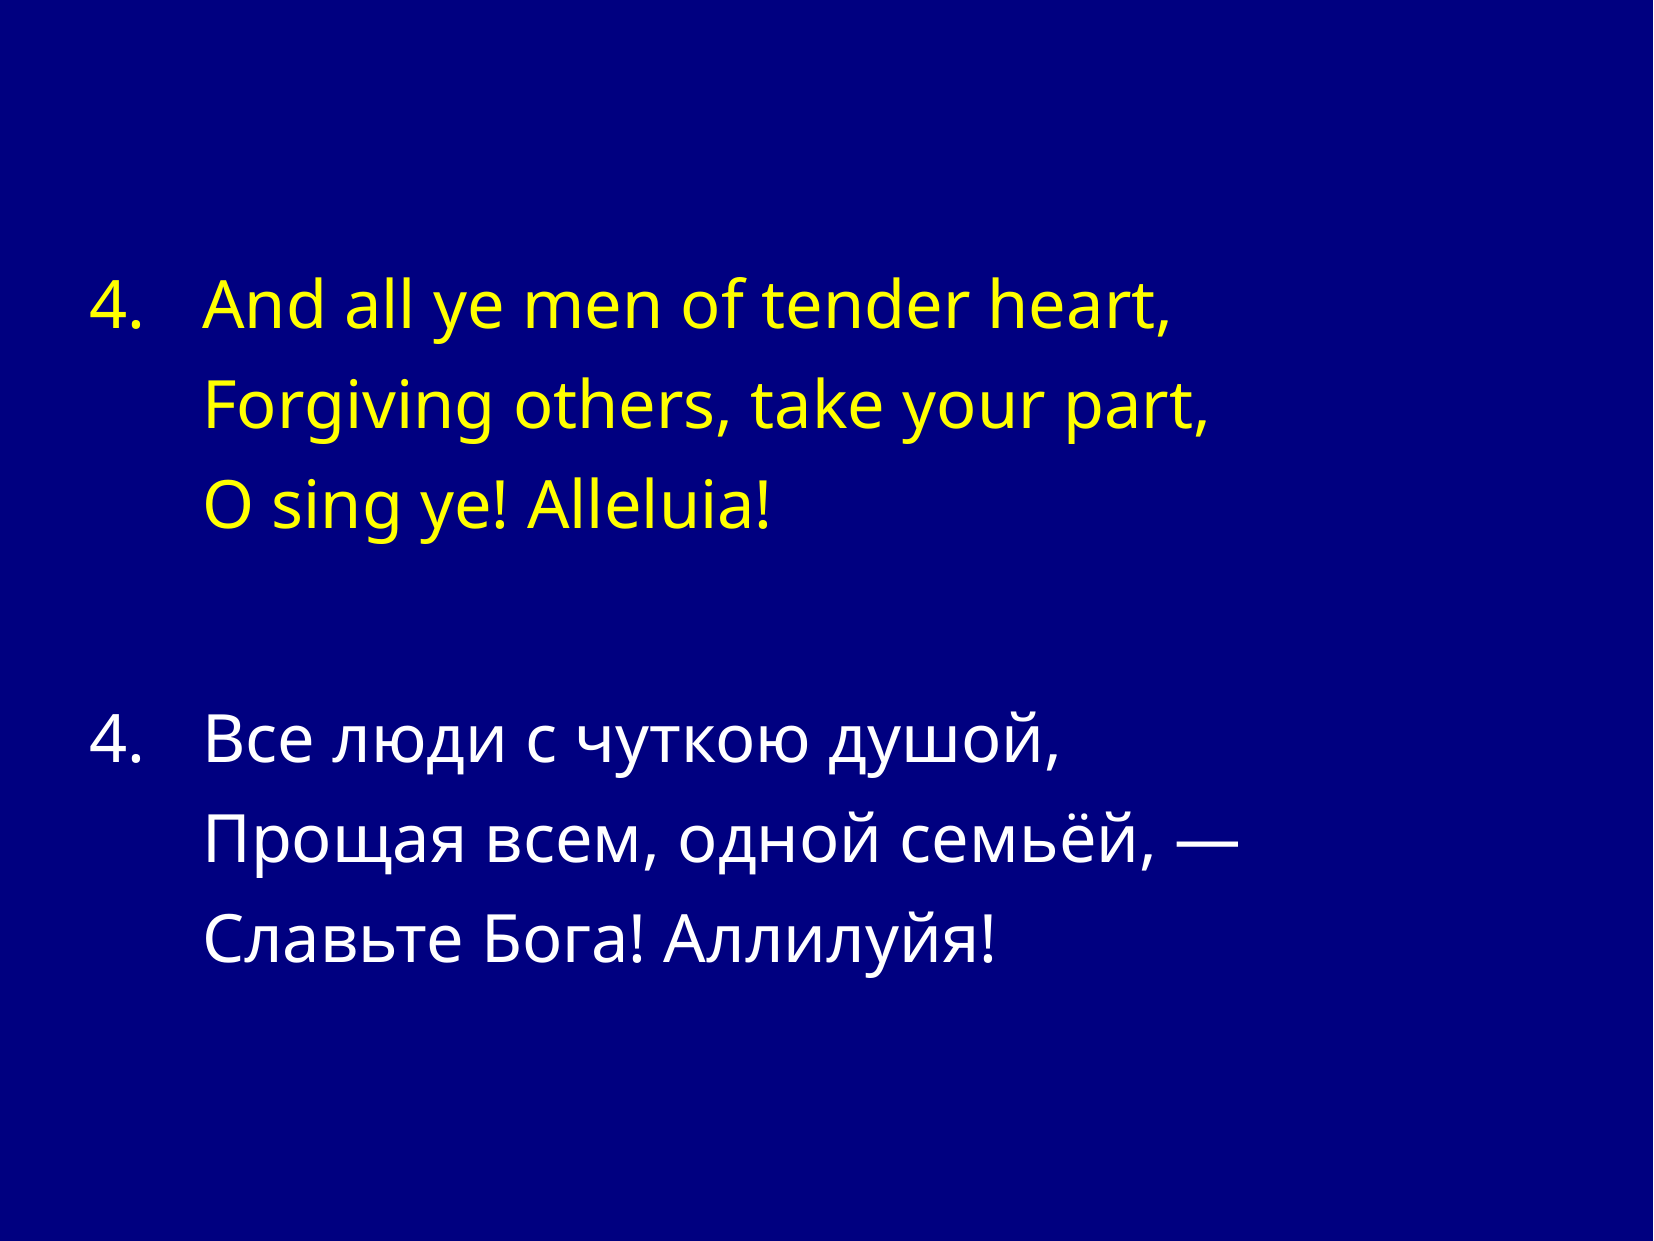

4.	And all ye men of tender heart,
	Forgiving others, take your part,
	O sing ye! Alleluia!
4.	Все люди с чуткою душой,
	Прощая всем, одной семьёй, ―
	Славьте Бога! Аллилуйя!